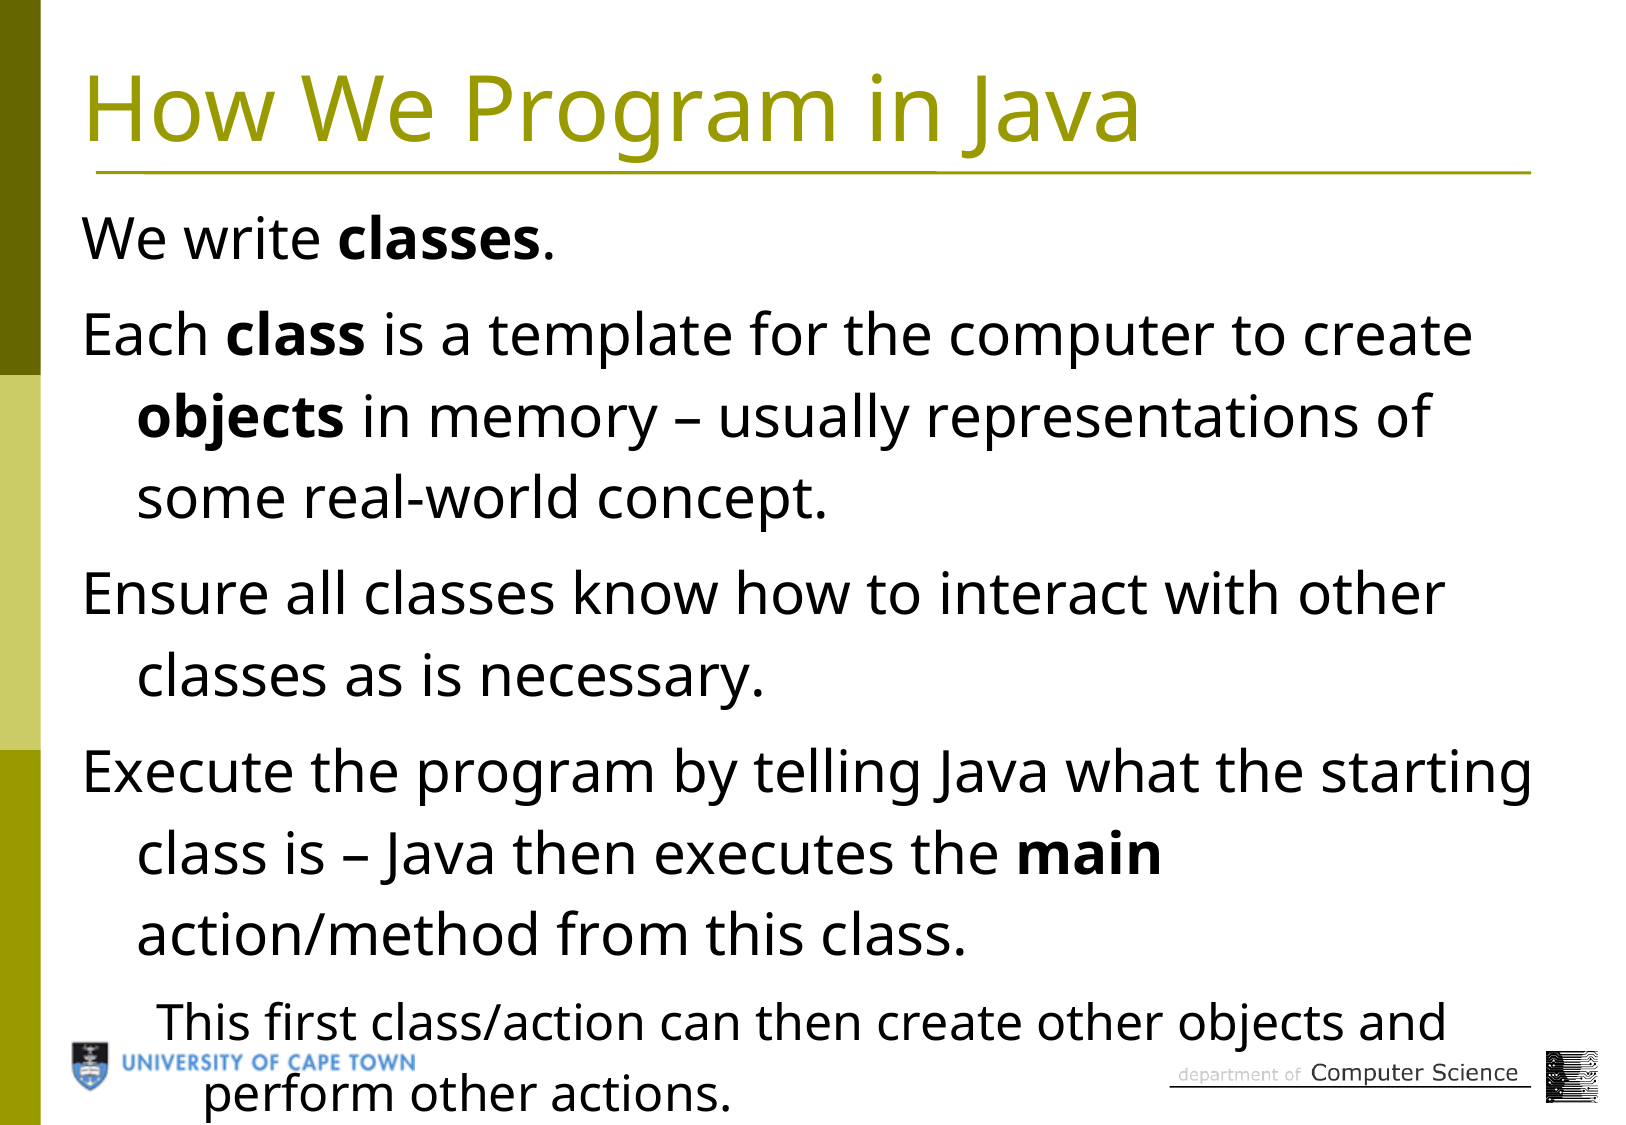

# How We Program in Java
We write classes.
Each class is a template for the computer to create objects in memory – usually representations of some real-world concept.
Ensure all classes know how to interact with other classes as is necessary.
Execute the program by telling Java what the starting class is – Java then executes the main action/method from this class.
This first class/action can then create other objects and perform other actions.